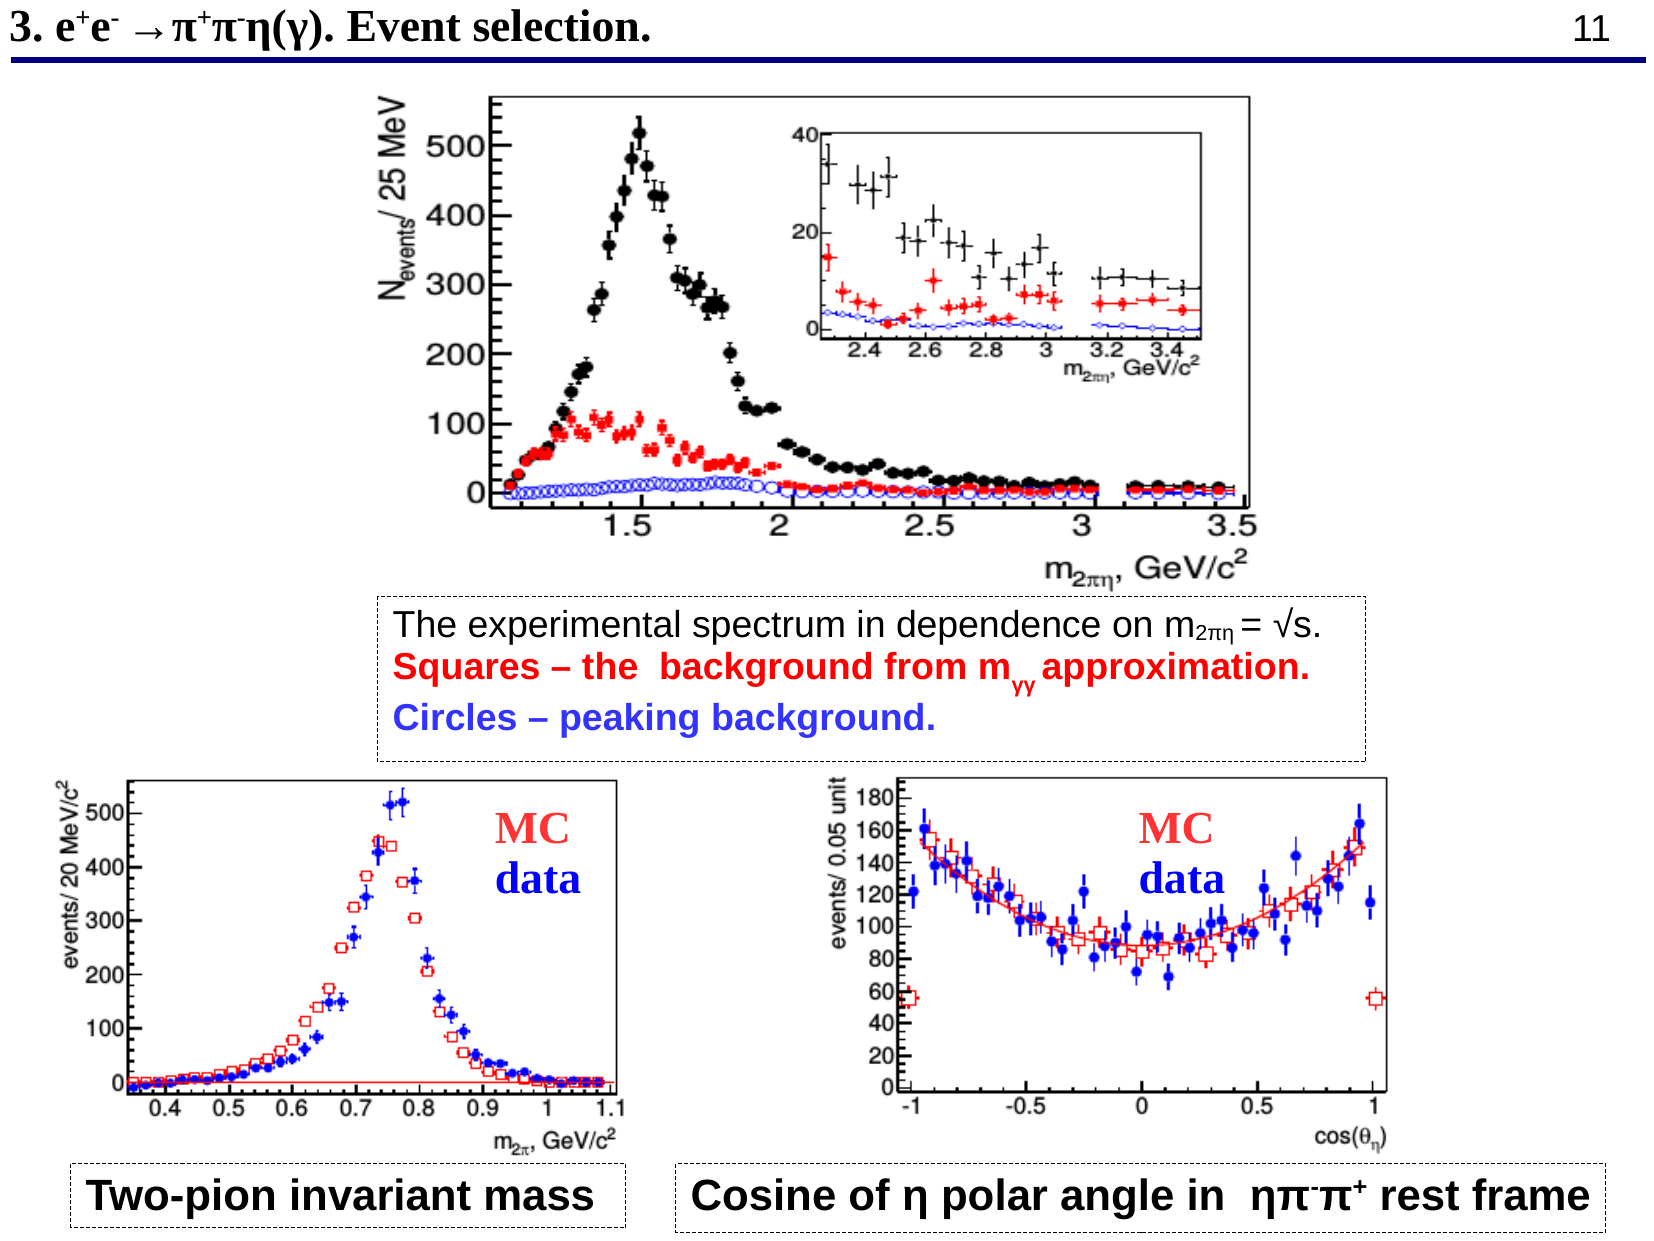

11
3. e+e- →π+π-η(γ). Event selection.
The experimental spectrum in dependence on m2πη = √s. Squares – the background from mγγ approximation. Circles – peaking background.
MC
data
MC
data
Cosine of η polar angle in ηπ-π+ rest frame
Two-pion invariant mass